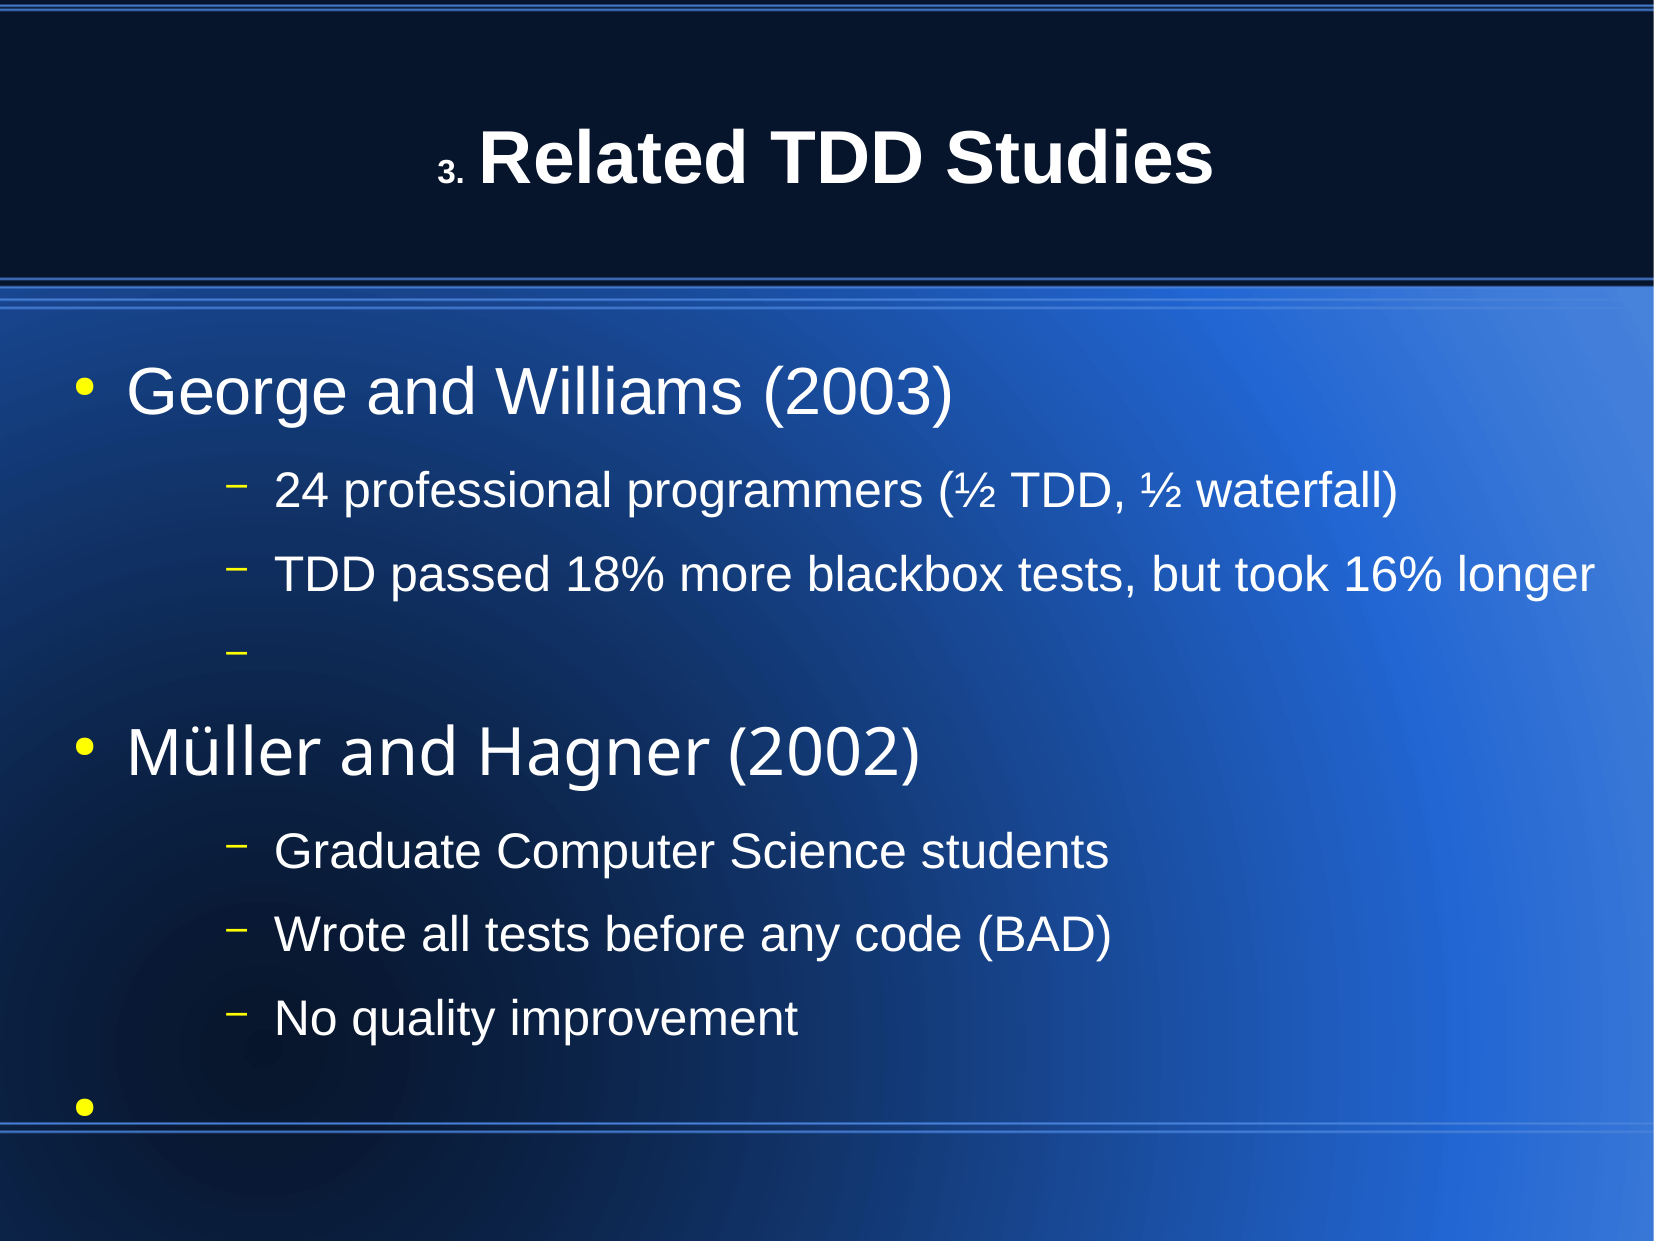

3. Related TDD Studies
# George and Williams (2003)
24 professional programmers (½ TDD, ½ waterfall)
TDD passed 18% more blackbox tests, but took 16% longer
Müller and Hagner (2002)
Graduate Computer Science students
Wrote all tests before any code (BAD)
No quality improvement